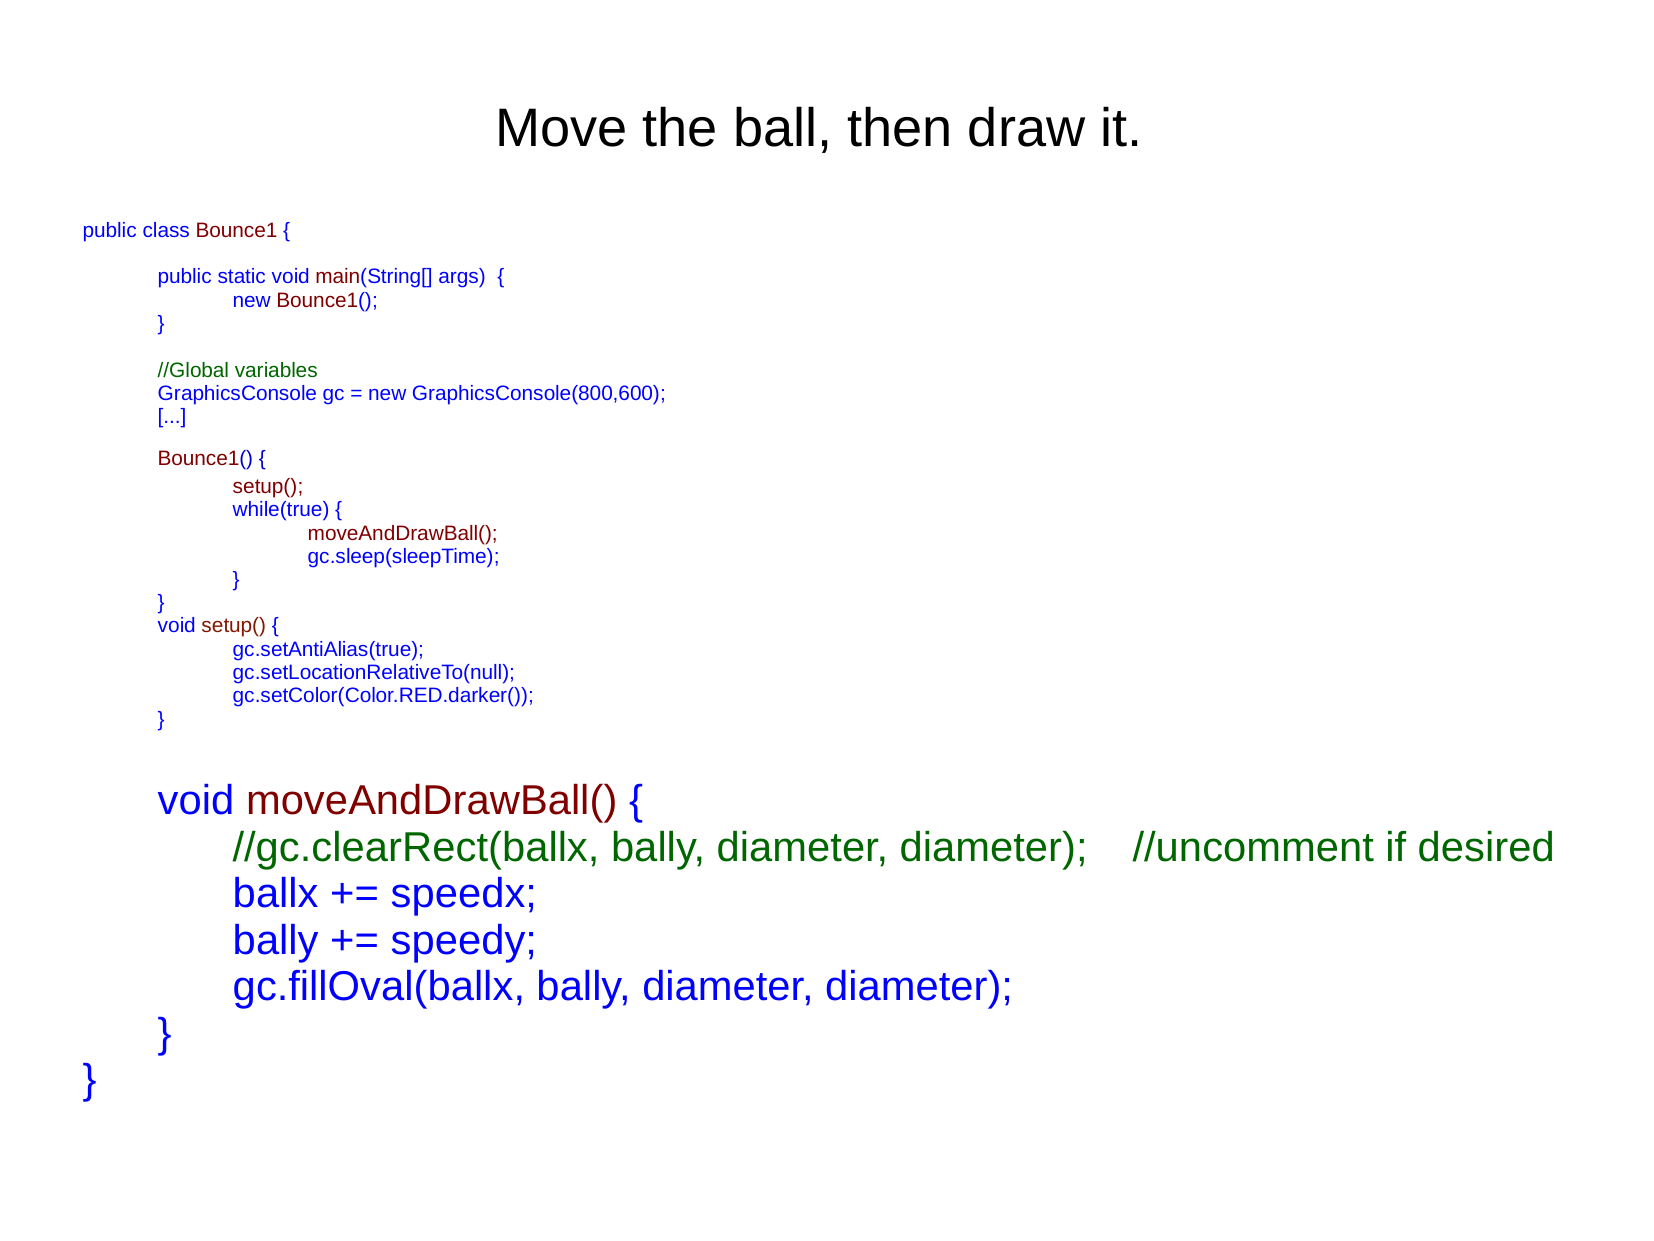

Move the ball, then draw it.
public class Bounce1 {
	public static void main(String[] args) {
		new Bounce1();
	}
 	//Global variables
 	GraphicsConsole gc = new GraphicsConsole(800,600);
 	[...]
	Bounce1() {
 		setup();
 		while(true) {
			moveAndDrawBall();
			gc.sleep(sleepTime);
 		}
 	}
 	void setup() {
		gc.setAntiAlias(true);
		gc.setLocationRelativeTo(null);
		gc.setColor(Color.RED.darker());
	}
	void moveAndDrawBall() {
 		//gc.clearRect(ballx, bally, diameter, diameter); 	//uncomment if desired
		ballx += speedx;
		bally += speedy;
		gc.fillOval(ballx, bally, diameter, diameter);
	}
}